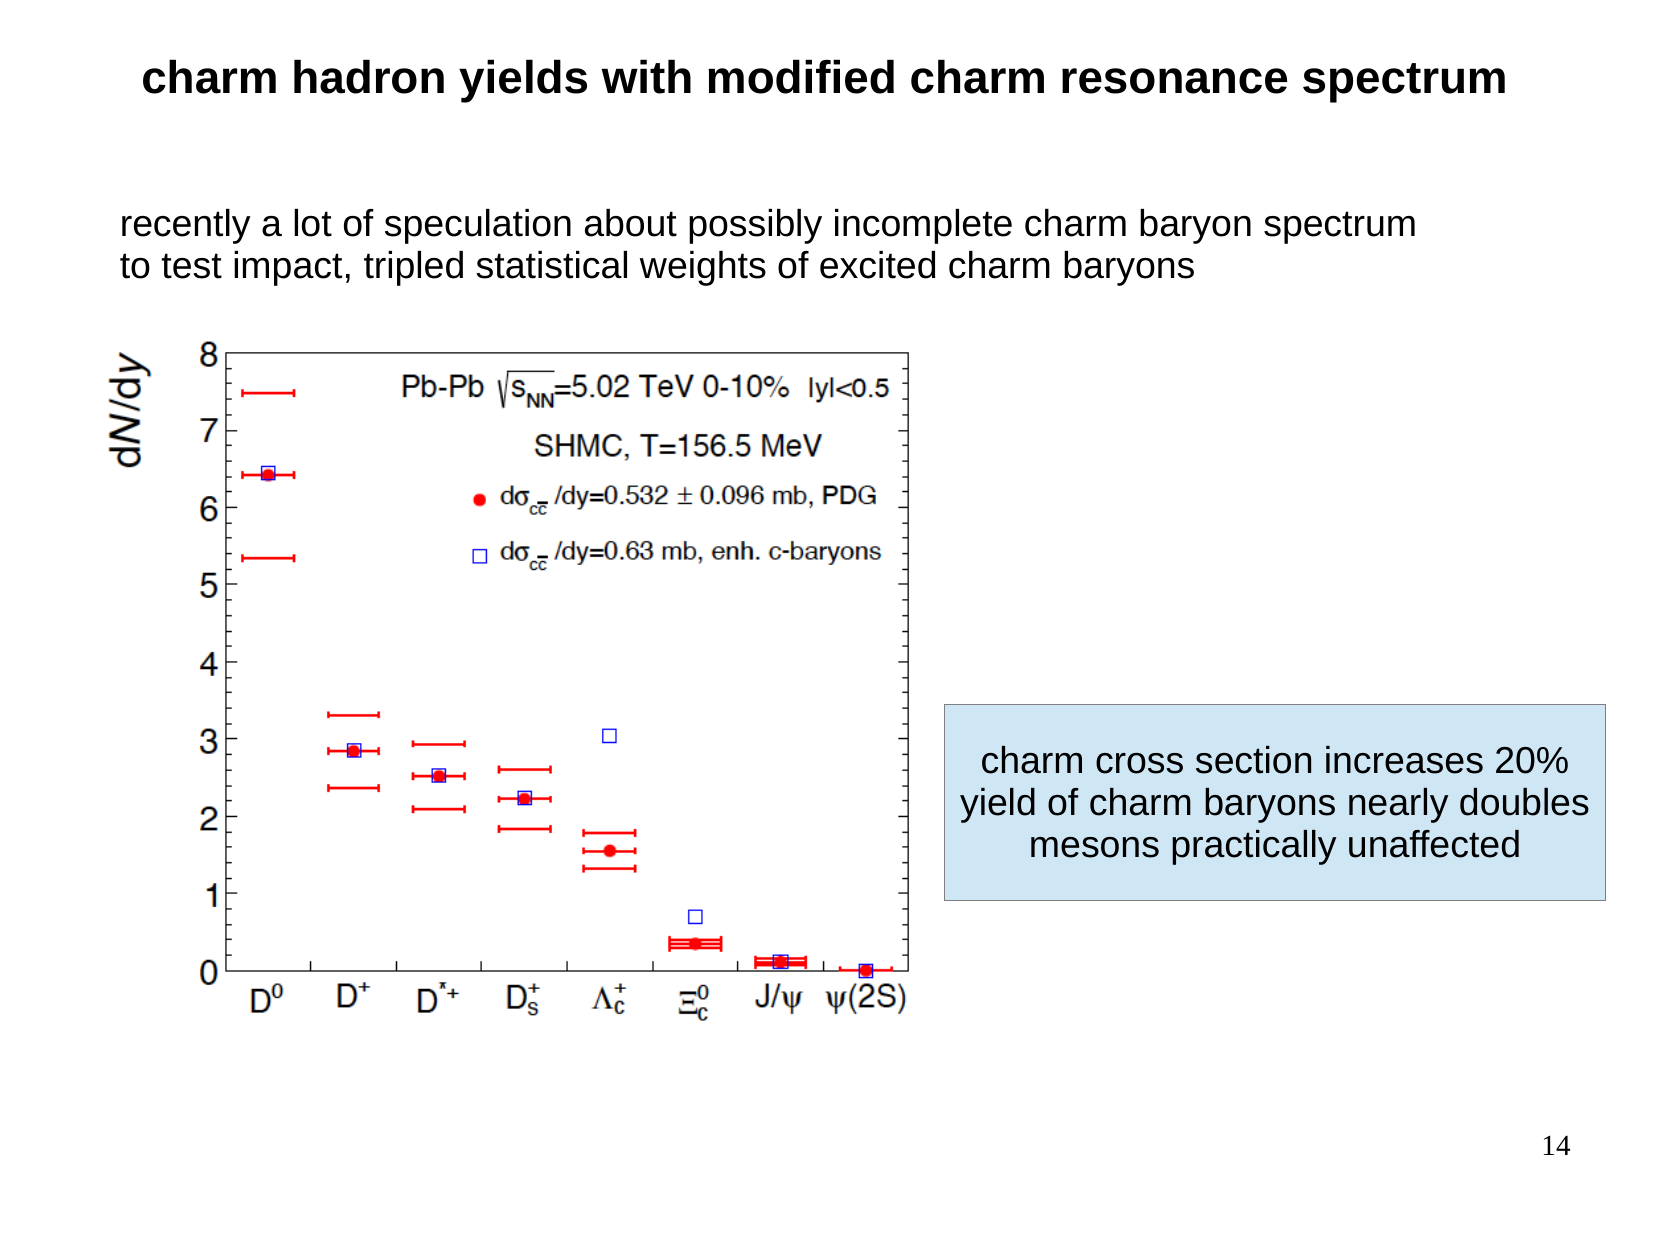

charm hadron yields with modified charm resonance spectrum
recently a lot of speculation about possibly incomplete charm baryon spectrum
to test impact, tripled statistical weights of excited charm baryons
charm cross section increases 20%
yield of charm baryons nearly doubles
mesons practically unaffected
14